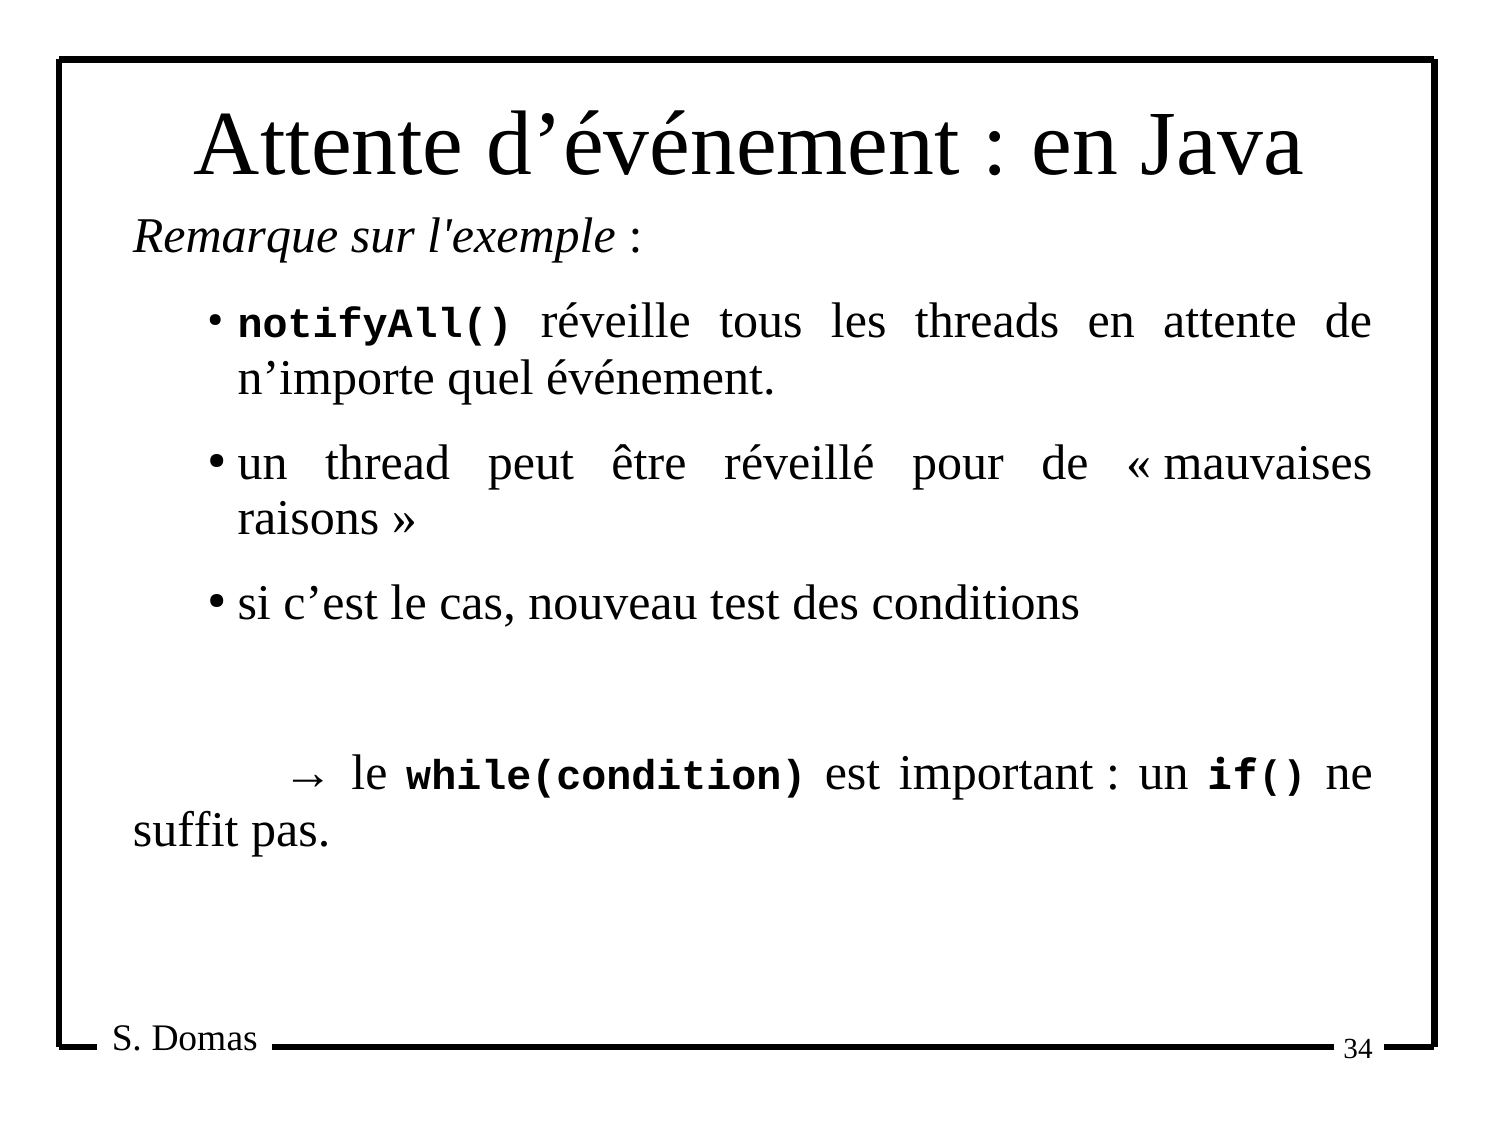

# Attente d’événement : en Java
S. Domas
Remarque sur l'exemple :
notifyAll() réveille tous les threads en attente de n’importe quel événement.
un thread peut être réveillé pour de « mauvaises raisons »
si c’est le cas, nouveau test des conditions
	→ le while(condition) est important : un if() ne suffit pas.
34